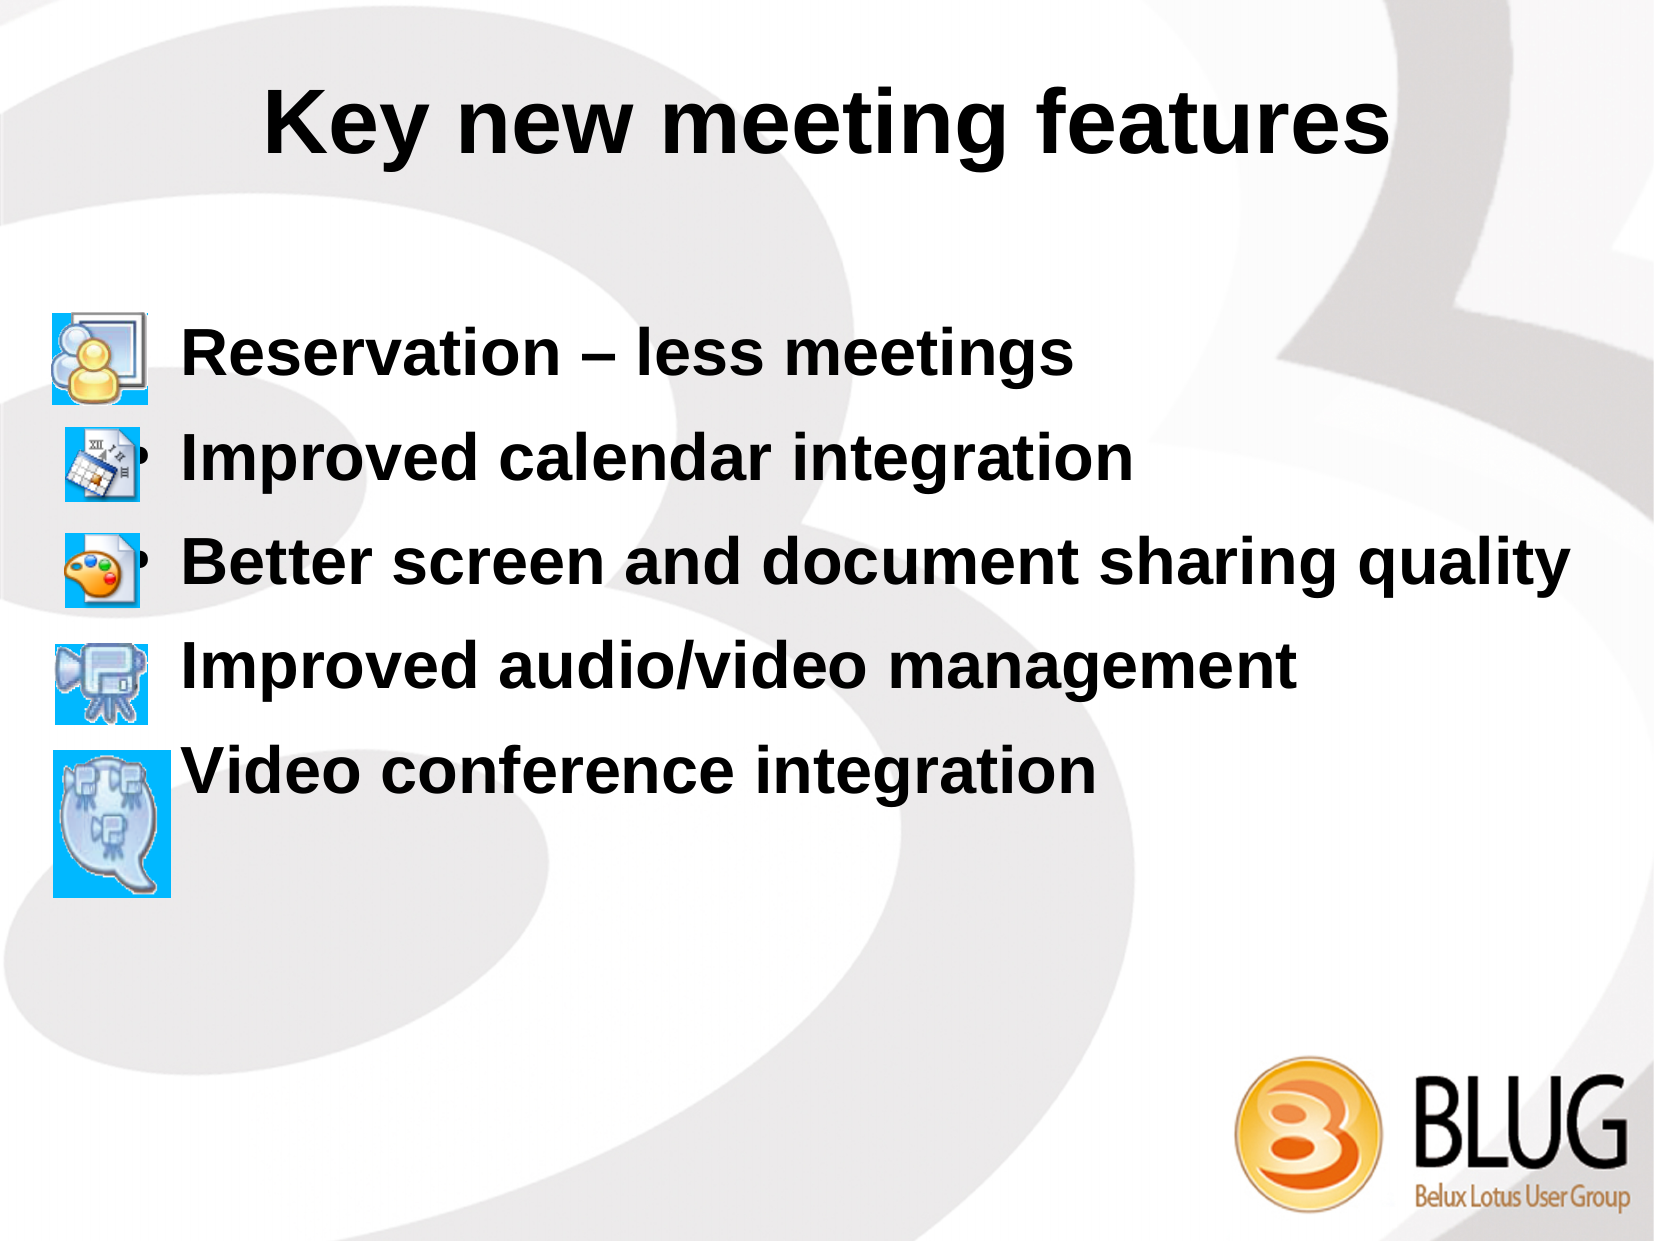

# Key new meeting features
Reservation – less meetings
Improved calendar integration
Better screen and document sharing quality
Improved audio/video management
Video conference integration